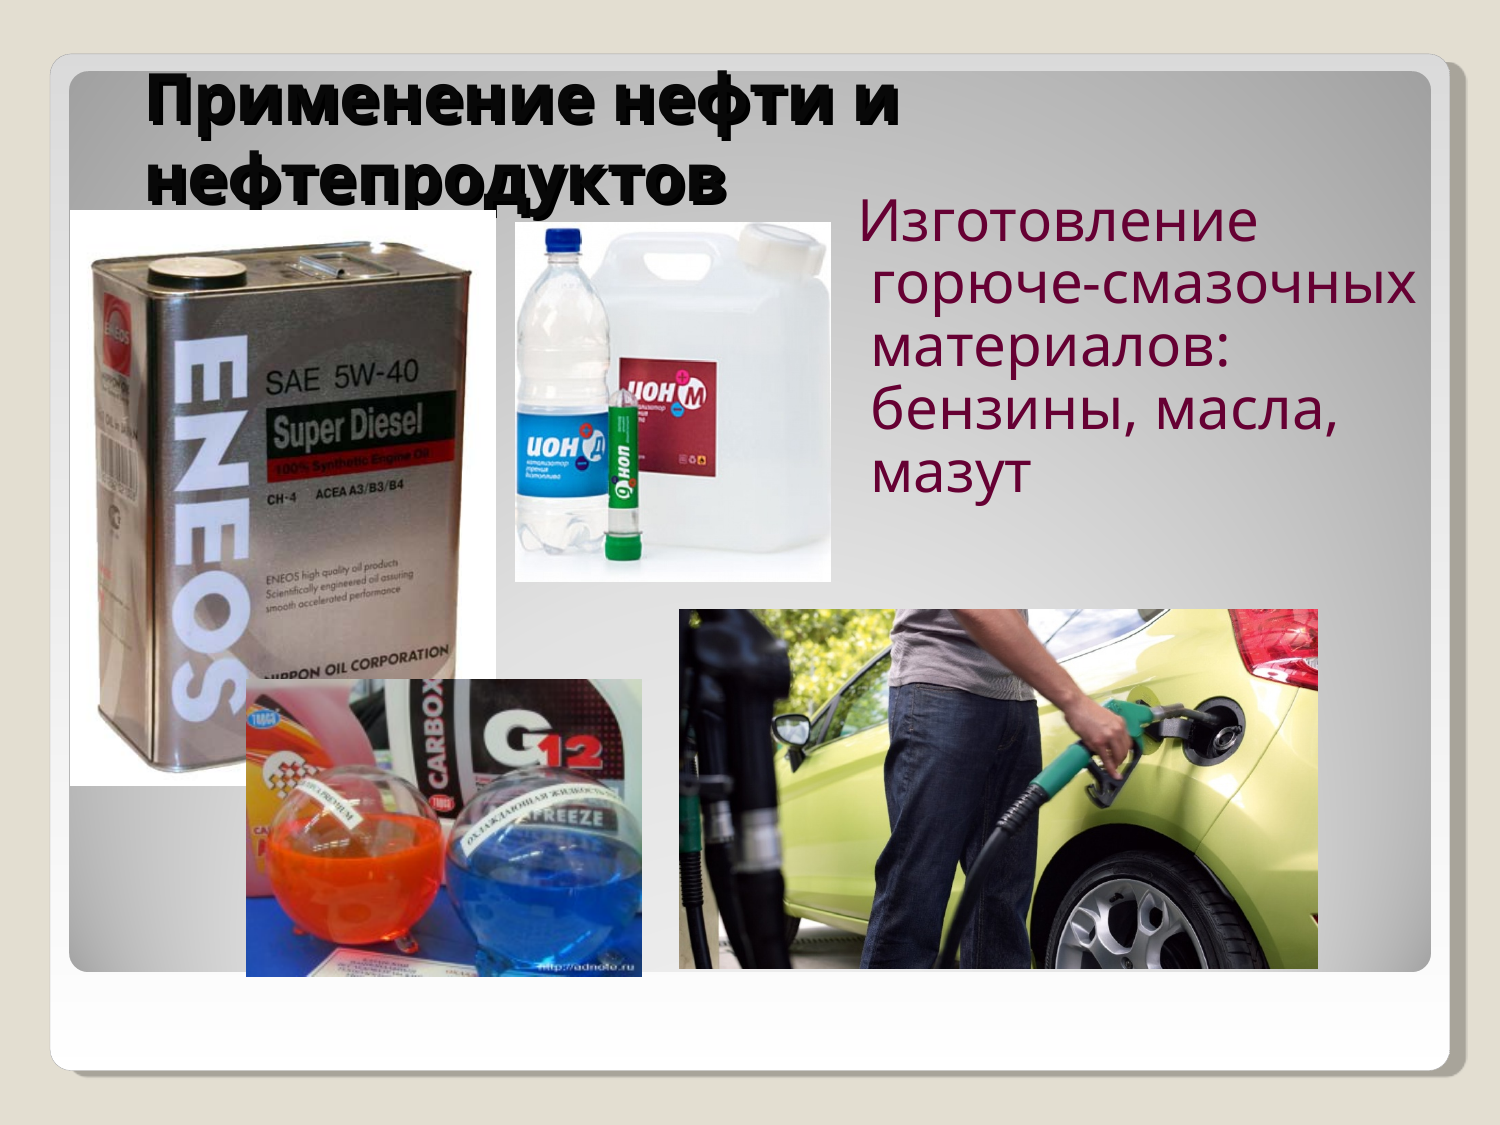

# Применение нефти и нефтепродуктов
 Изготовление горюче-смазочных материалов: бензины, масла, мазут